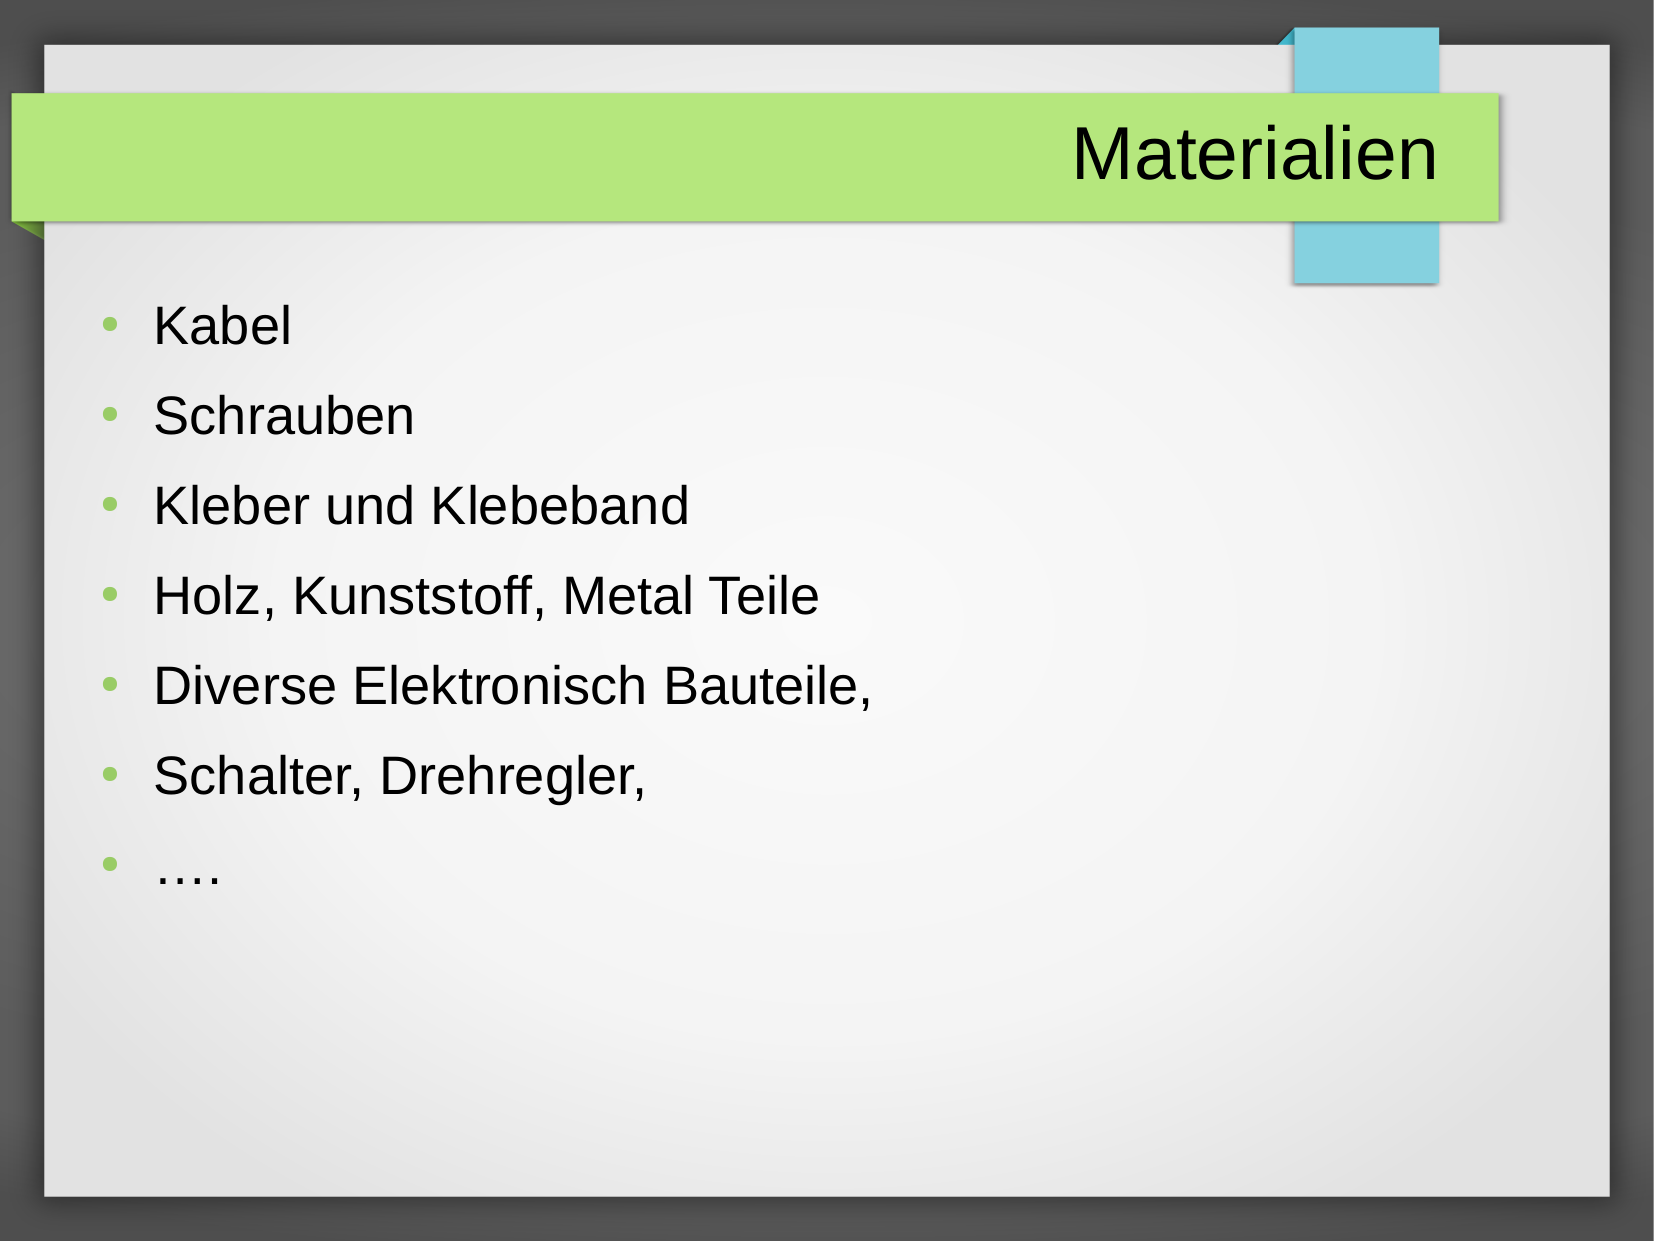

# Materialien
Kabel
Schrauben
Kleber und Klebeband
Holz, Kunststoff, Metal Teile
Diverse Elektronisch Bauteile,
Schalter, Drehregler,
….